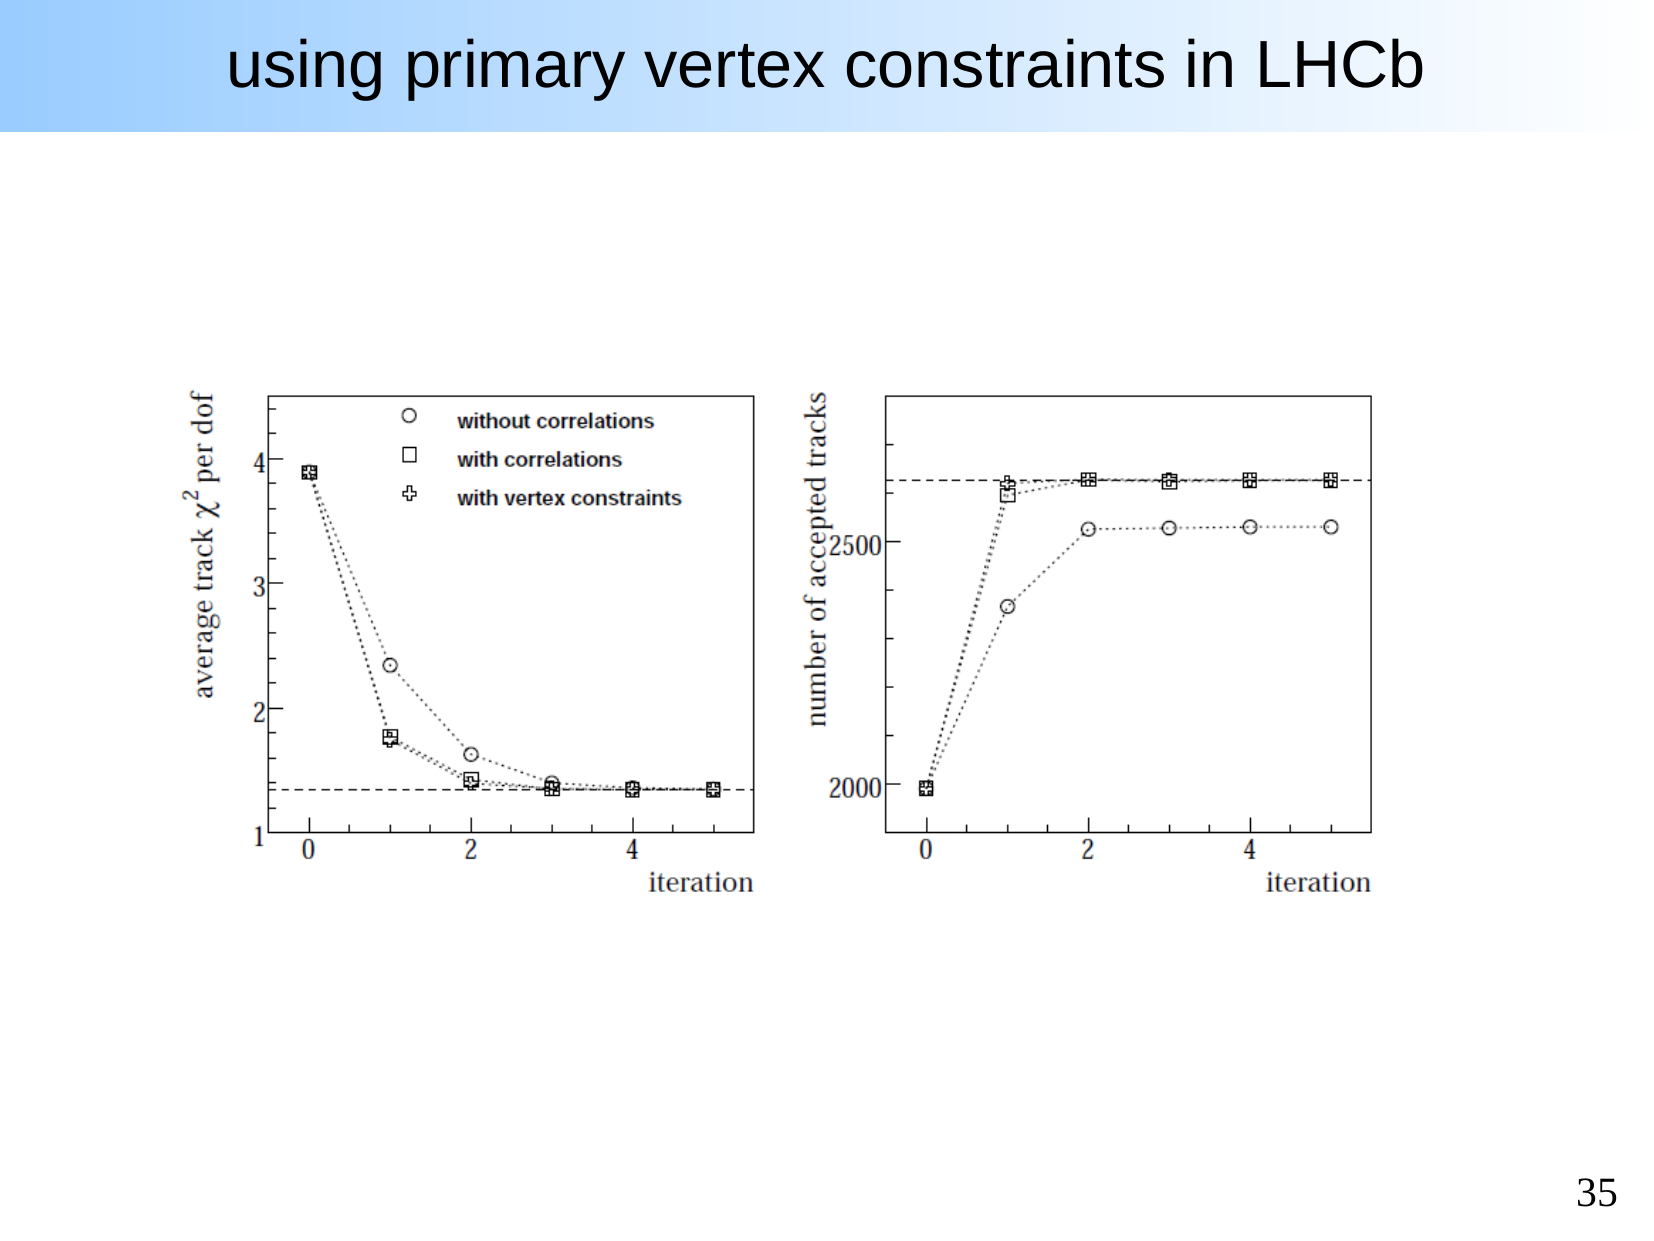

# using primary vertex constraints in LHCb
35